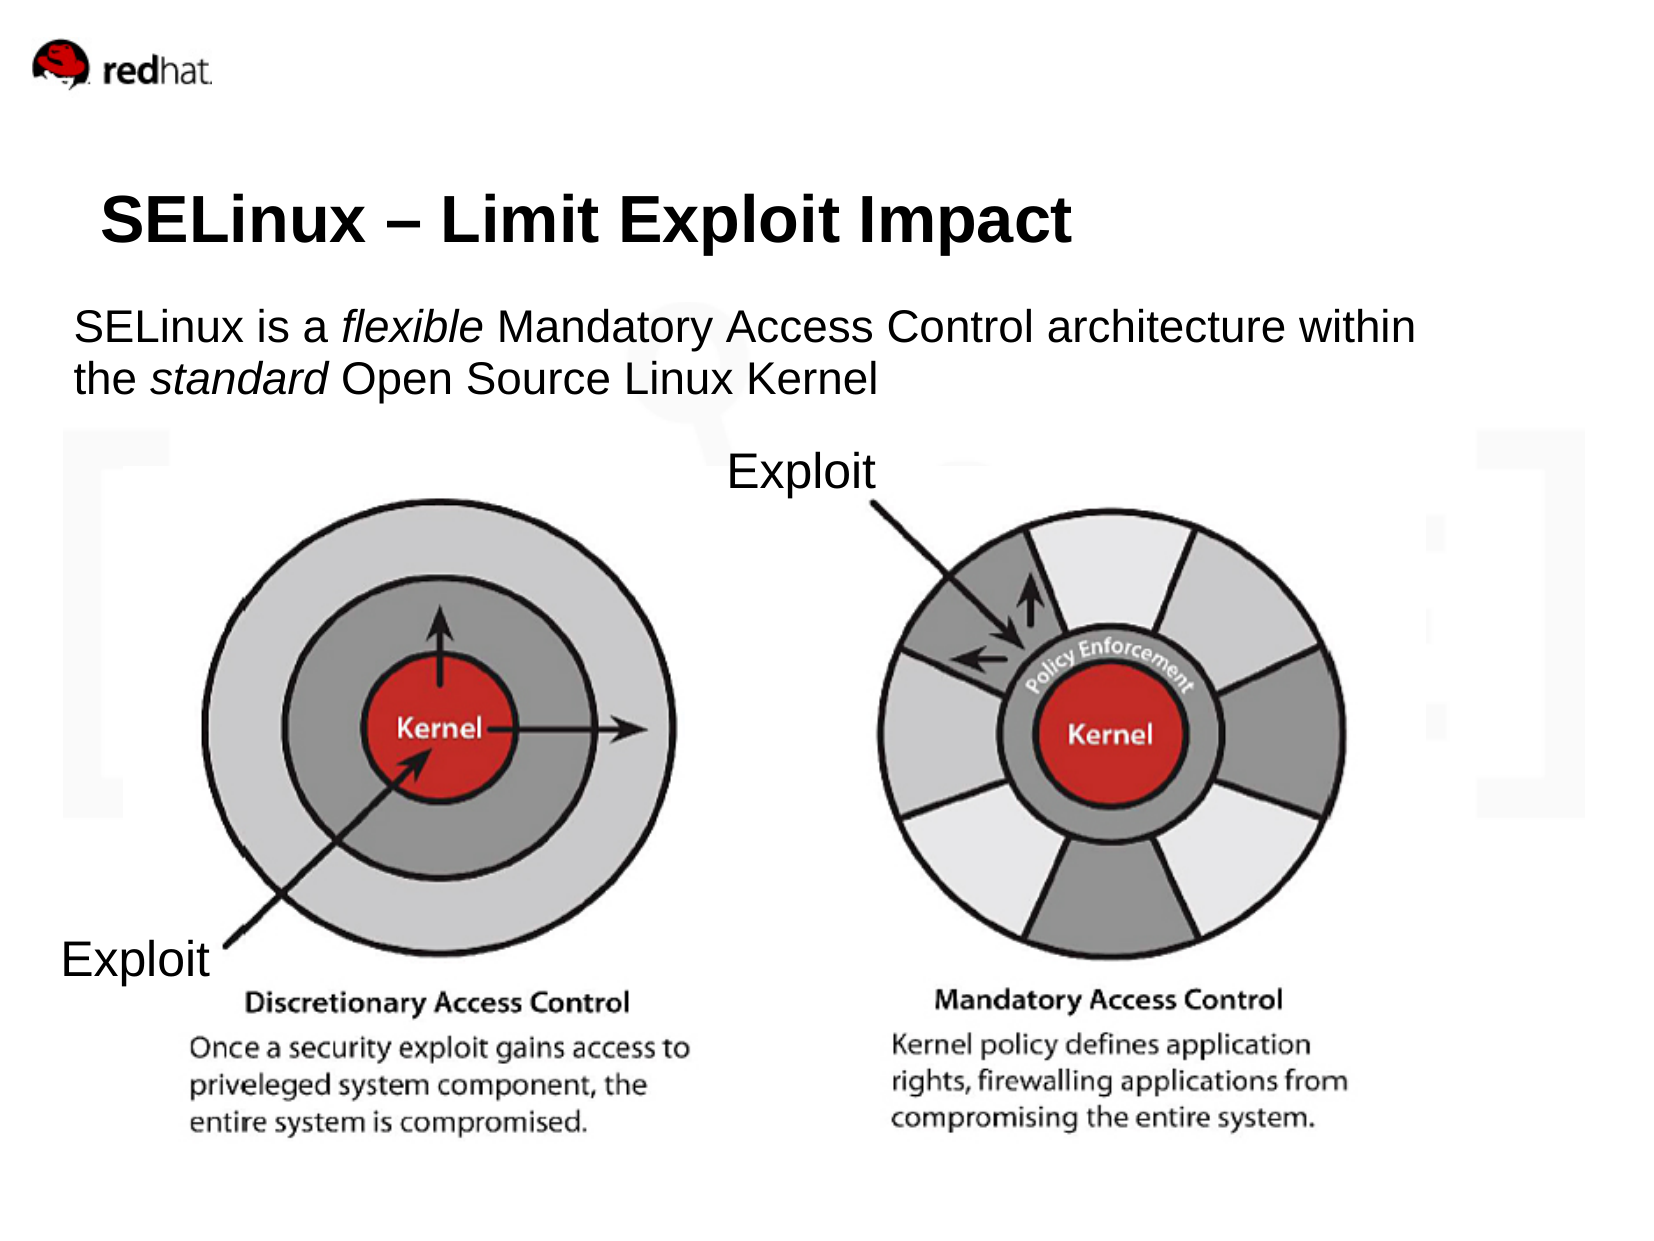

# SELinux – Limit Exploit Impact
SELinux is a flexible Mandatory Access Control architecture within the standard Open Source Linux Kernel
Exploit
Exploit